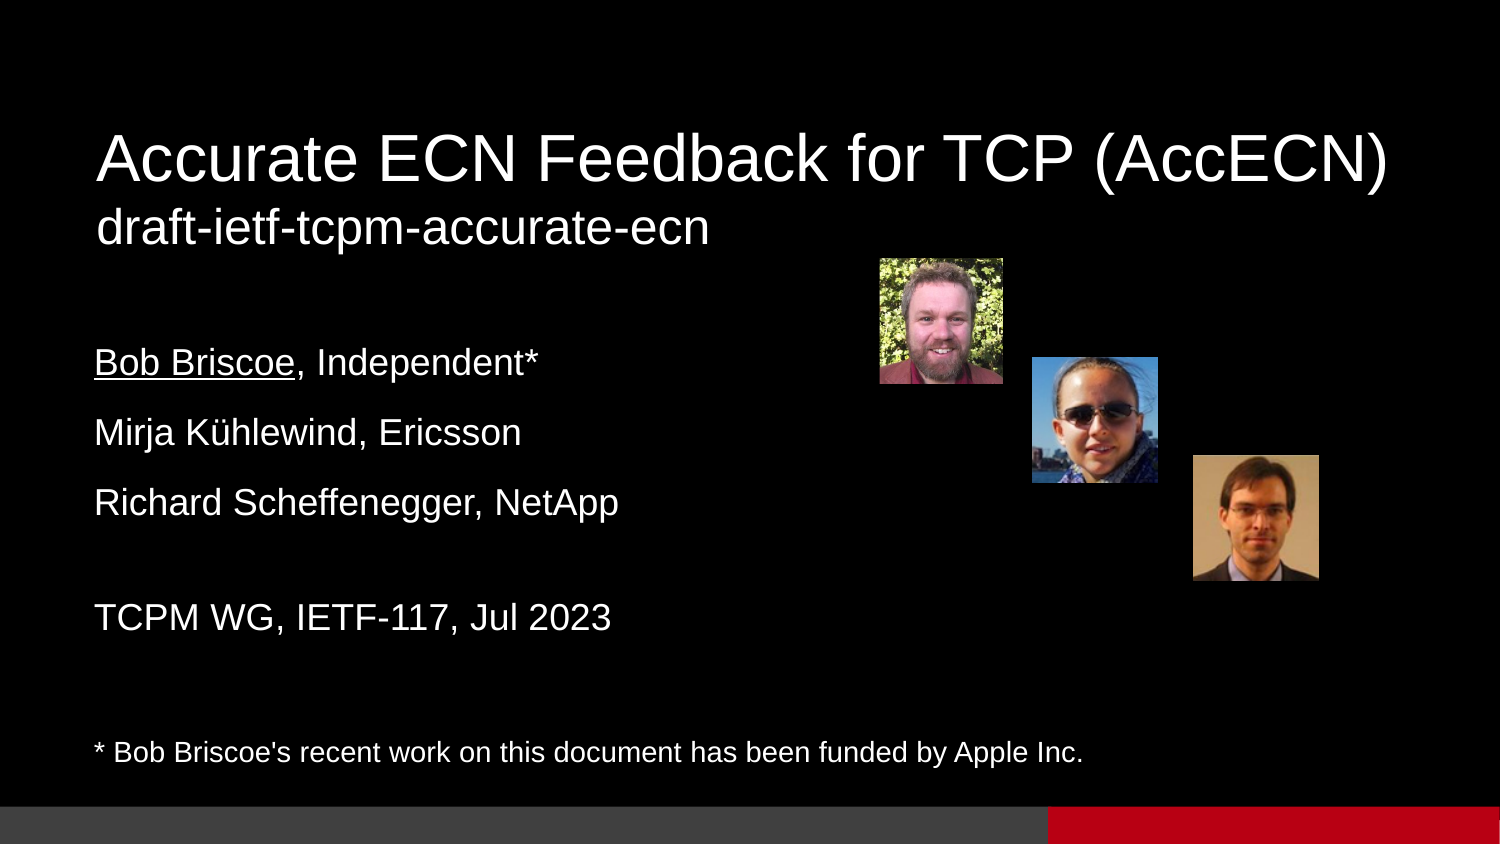

Accurate ECN Feedback for TCP (AccECN)
draft-ietf-tcpm-accurate-ecn
Bob Briscoe, Independent*
Mirja Kühlewind, Ericsson
Richard Scheffenegger, NetApp
TCPM WG, IETF-117, Jul 2023
* Bob Briscoe's recent work on this document has been funded by Apple Inc.